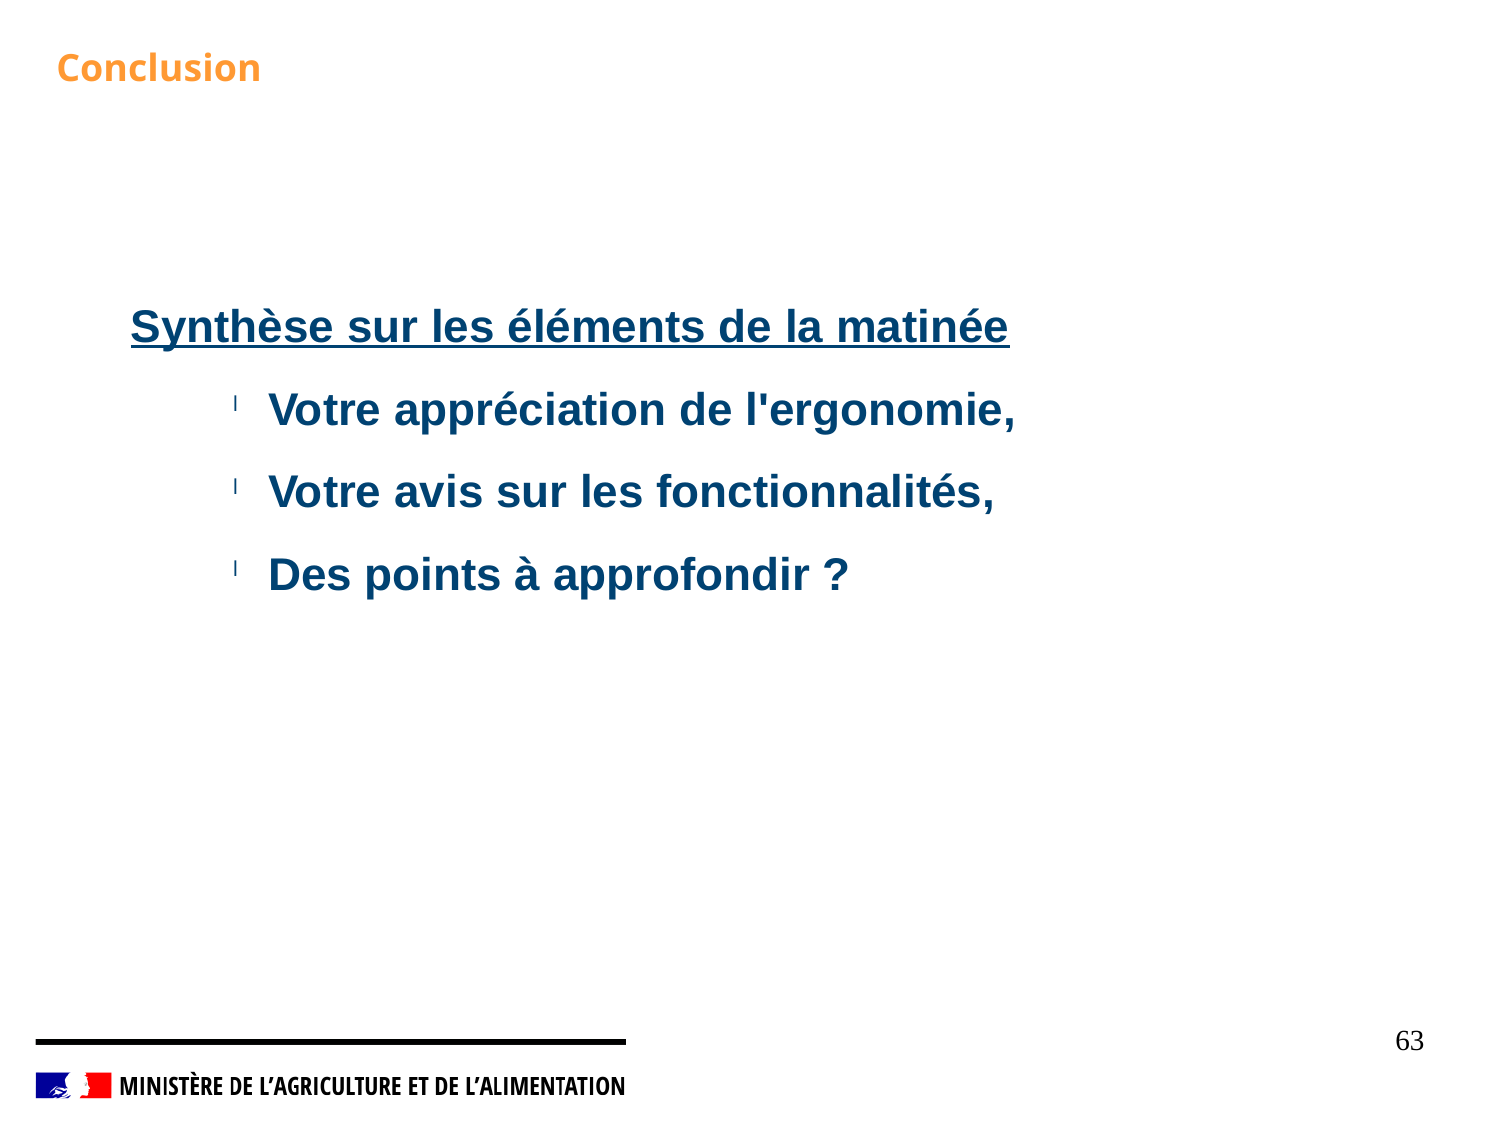

Conclusion
Synthèse sur les éléments de la matinée
Votre appréciation de l'ergonomie,
Votre avis sur les fonctionnalités,
Des points à approfondir ?